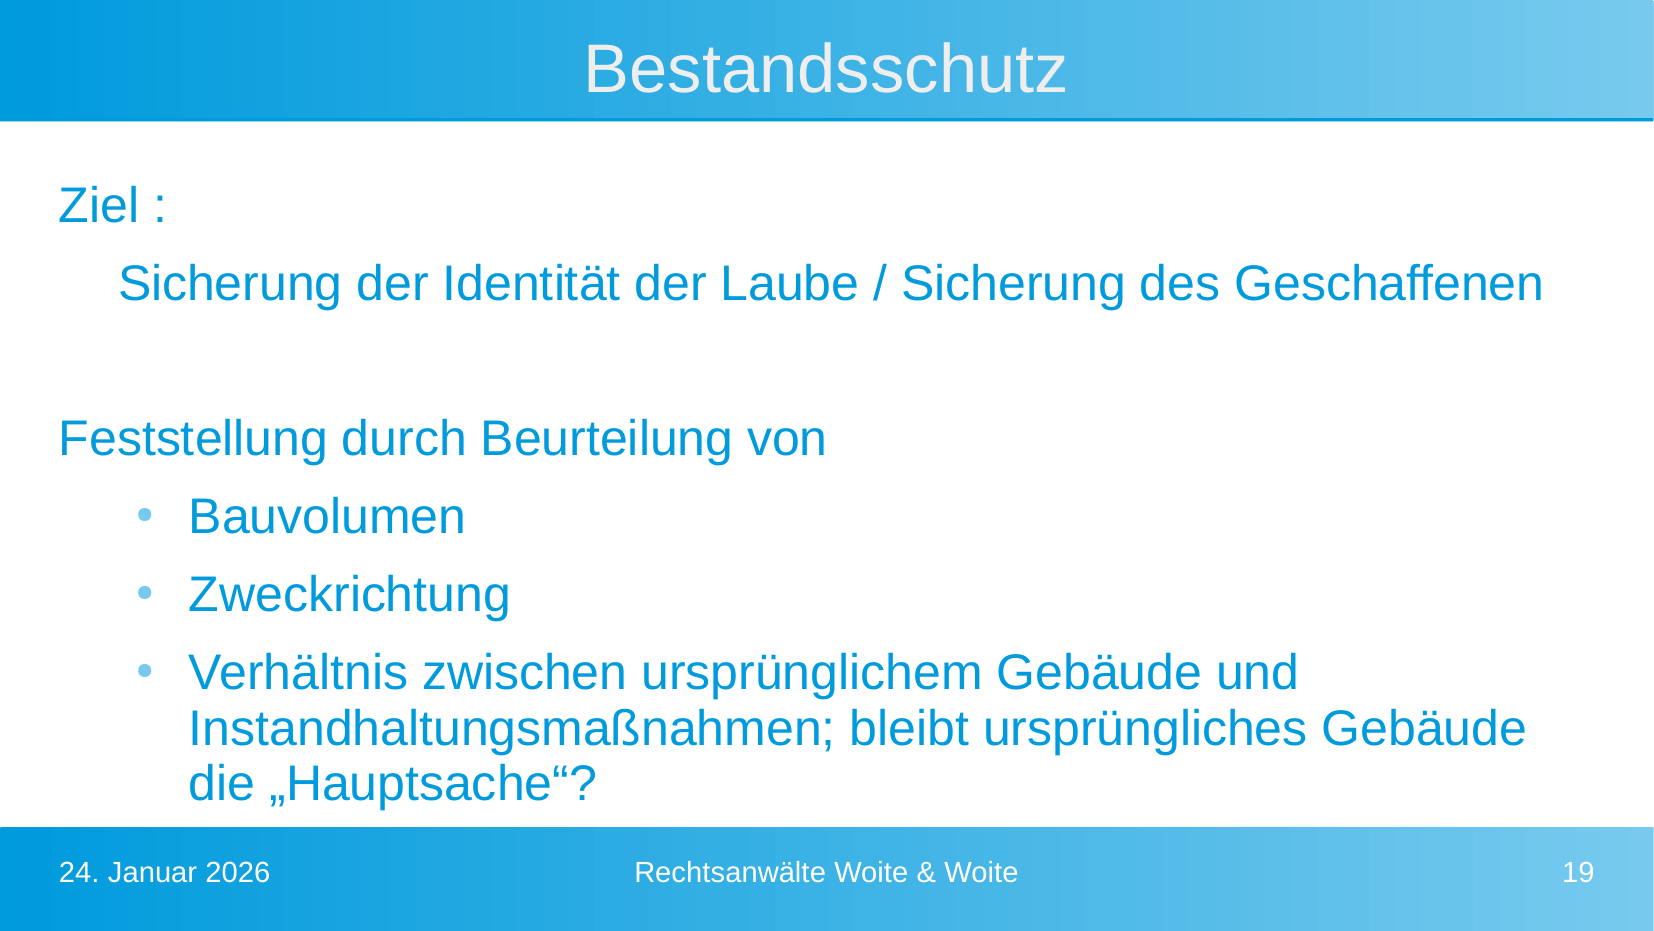

# Bestandsschutz
Ziel :
Sicherung der Identität der Laube / Sicherung des Geschaffenen
Feststellung durch Beurteilung von
Bauvolumen
Zweckrichtung
Verhältnis zwischen ursprünglichem Gebäude und Instandhaltungsmaßnahmen; bleibt ursprüngliches Gebäude die „Hauptsache“?
19